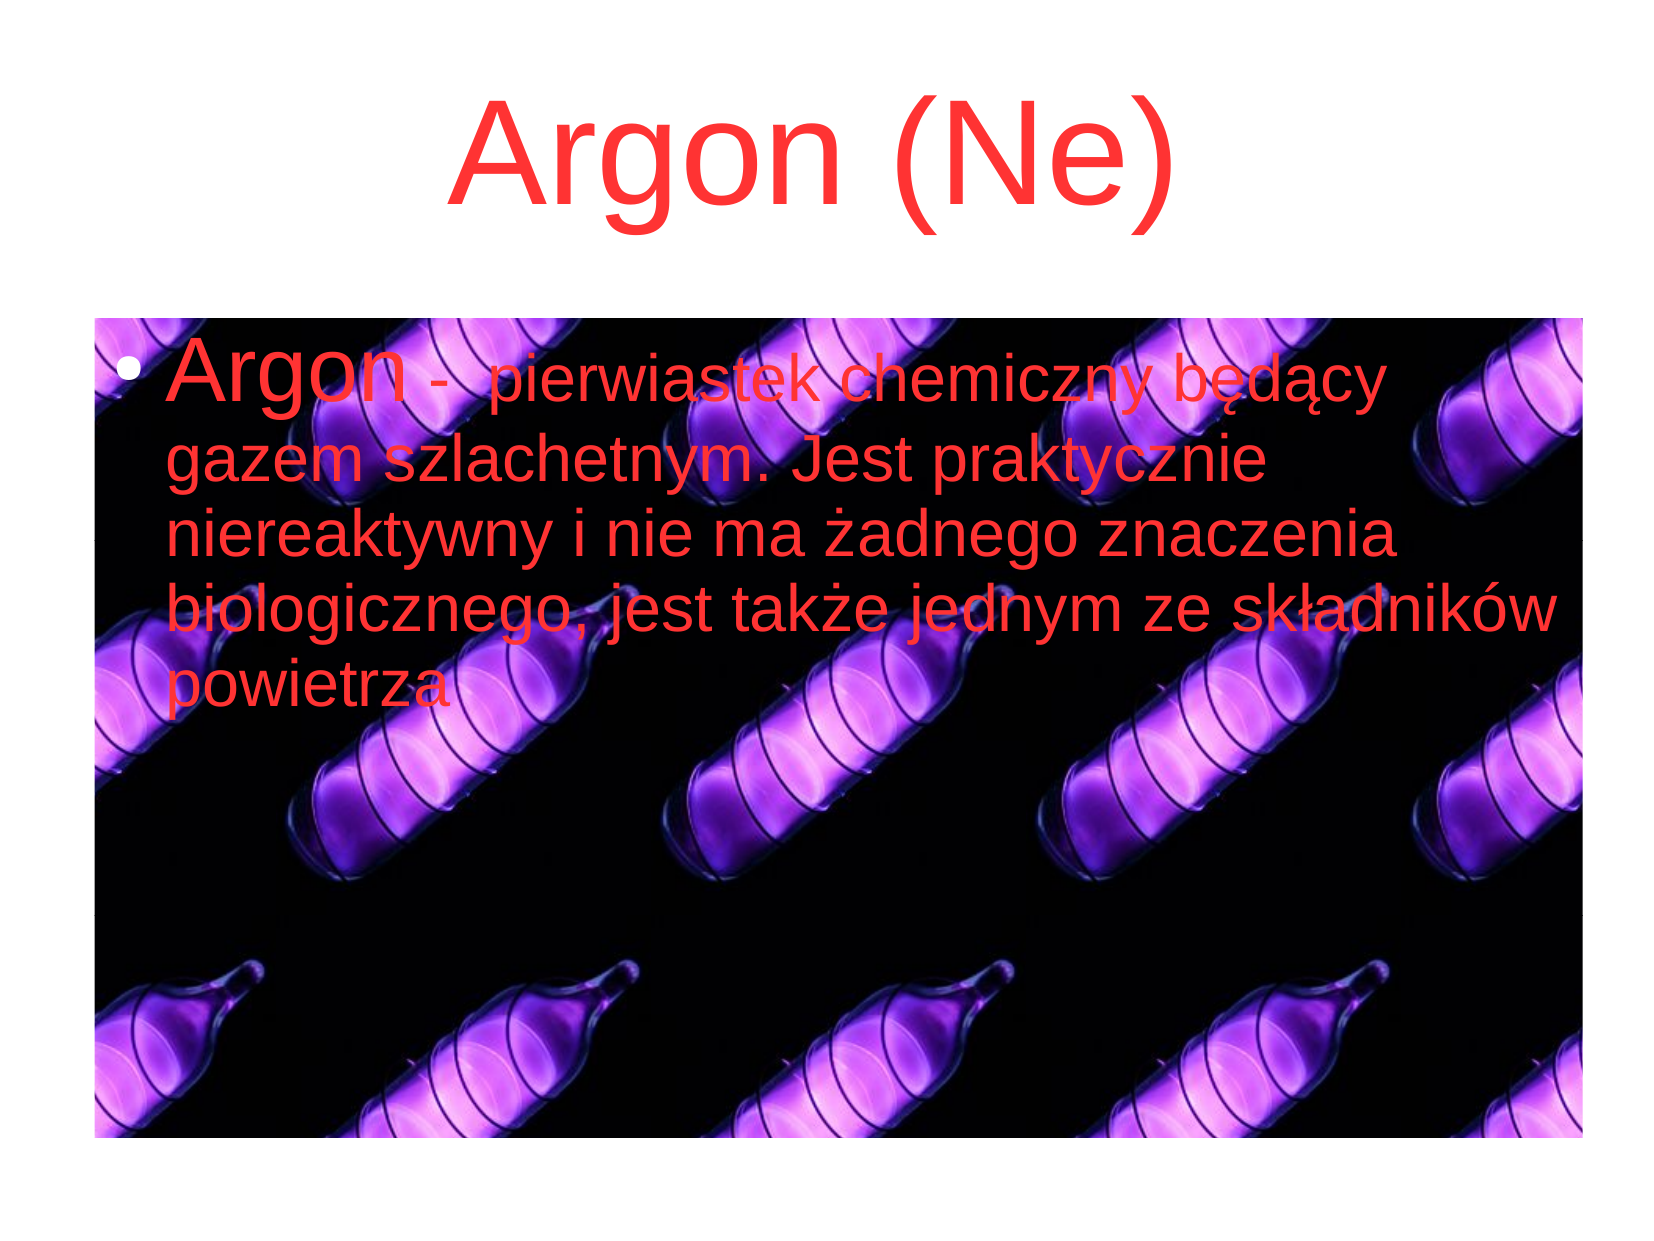

# Argon (Ne)
Argon - pierwiastek chemiczny będący gazem szlachetnym. Jest praktycznie niereaktywny i nie ma żadnego znaczenia biologicznego, jest także jednym ze składników powietrza